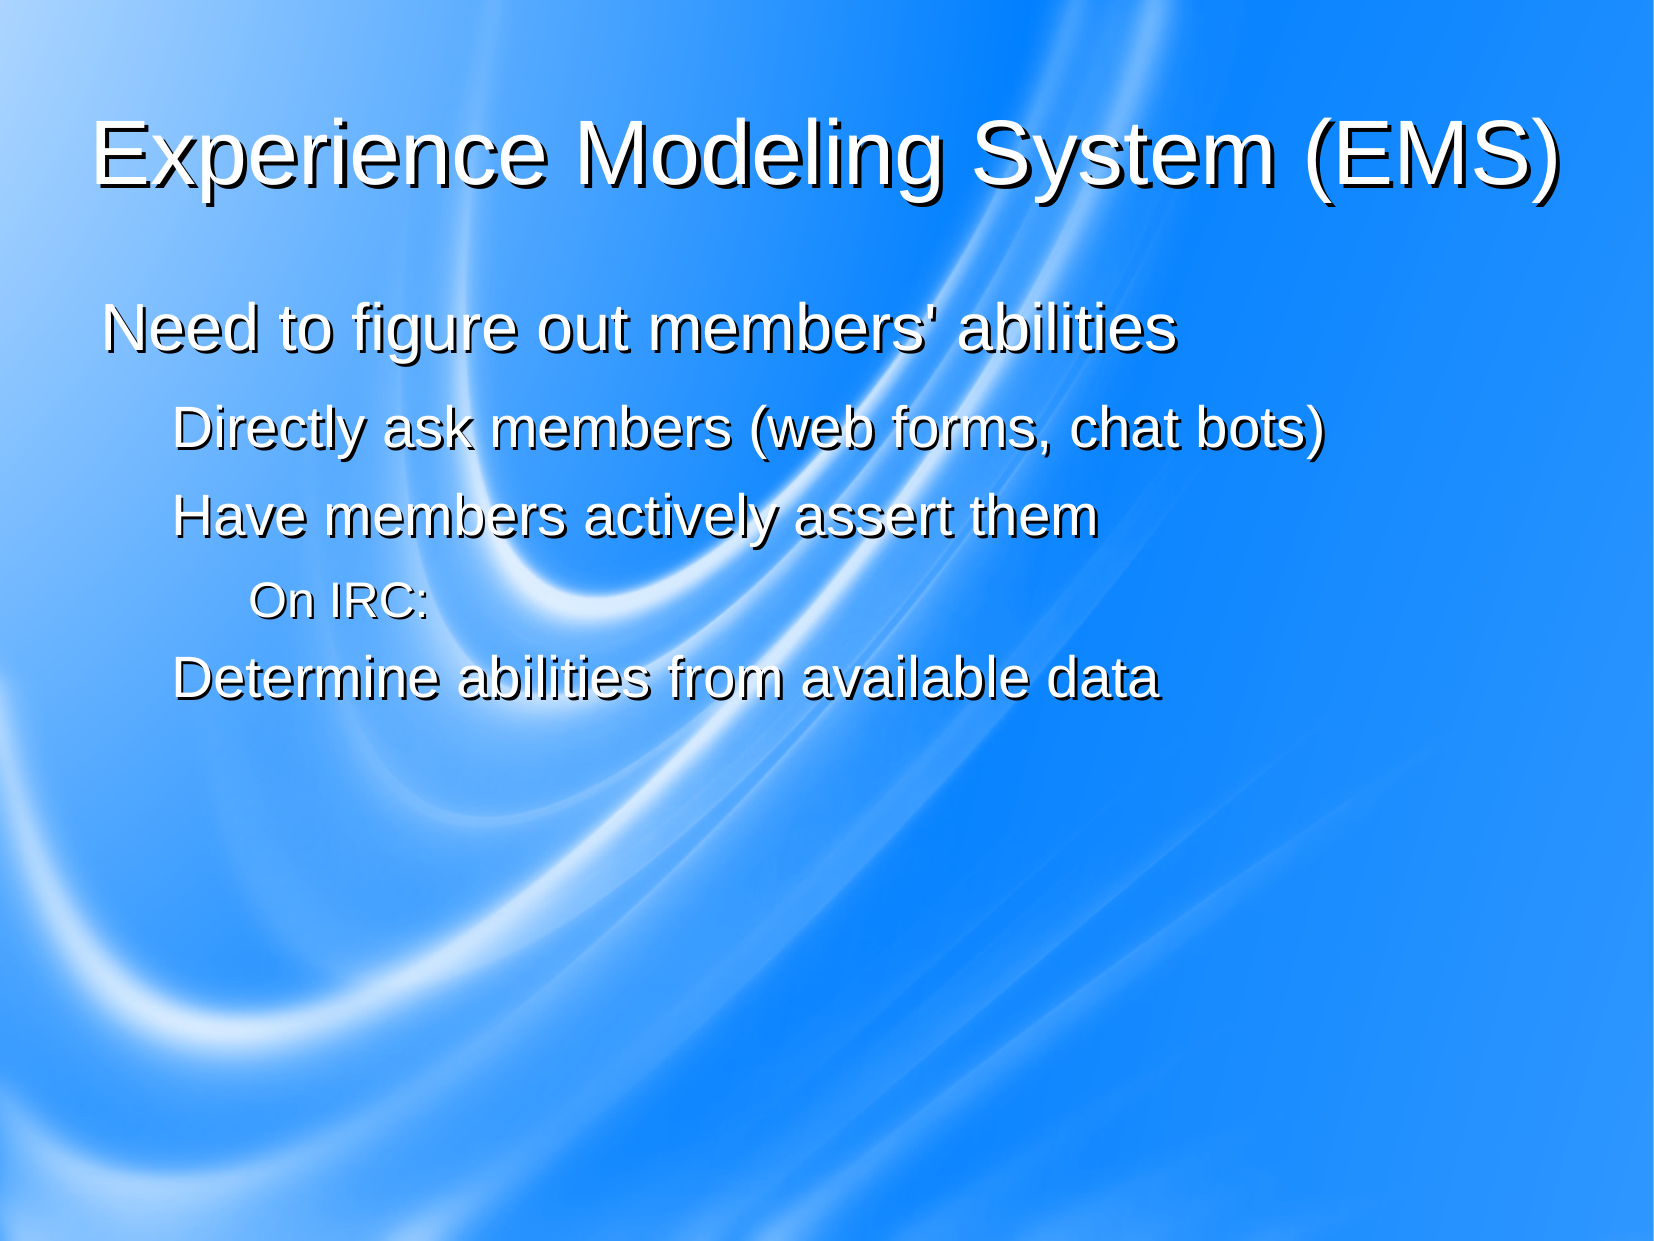

# Experience Modeling System (EMS)
Need to figure out members' abilities
Directly ask members (web forms, chat bots)
Have members actively assert them
On IRC:
Determine abilities from available data